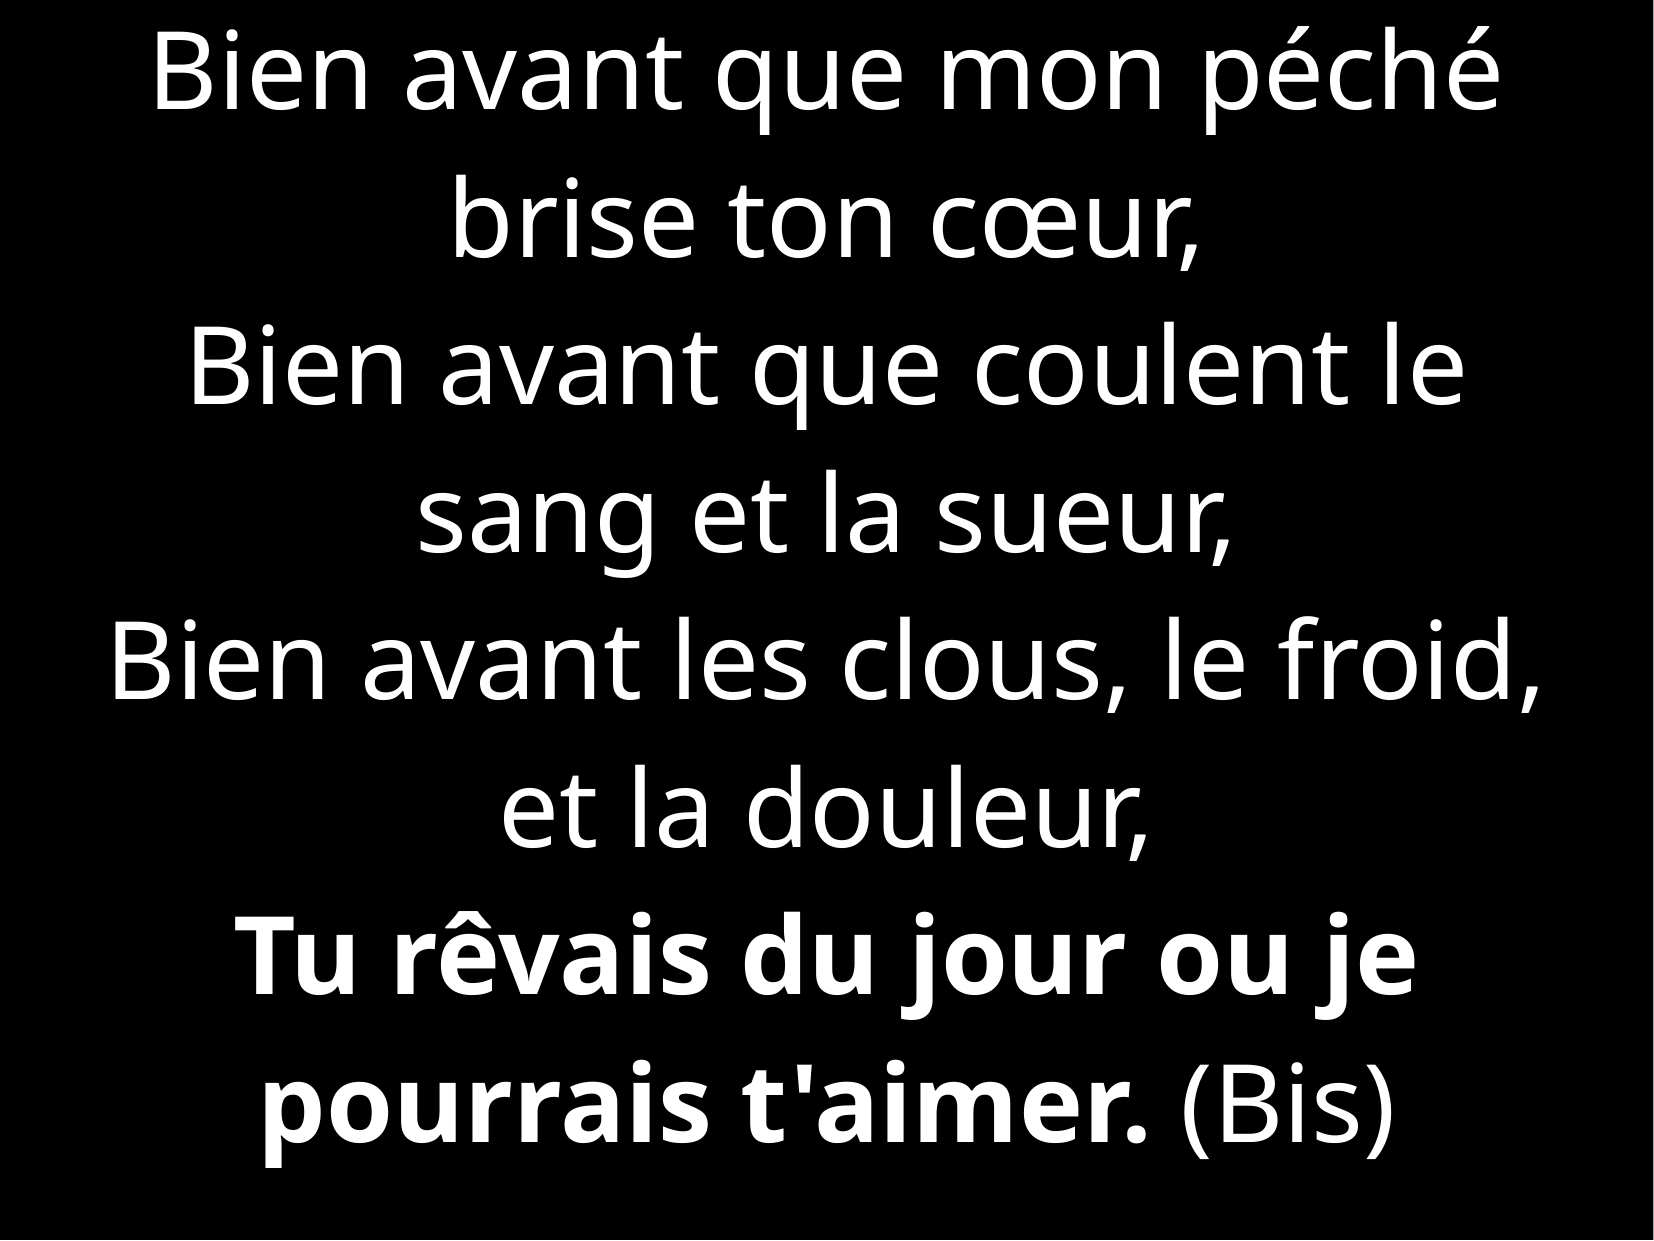

# Bien avant que mon péché brise ton cœur,
Bien avant que coulent le sang et la sueur,
Bien avant les clous, le froid, et la douleur,
Tu rêvais du jour ou je pourrais t'aimer. (Bis)